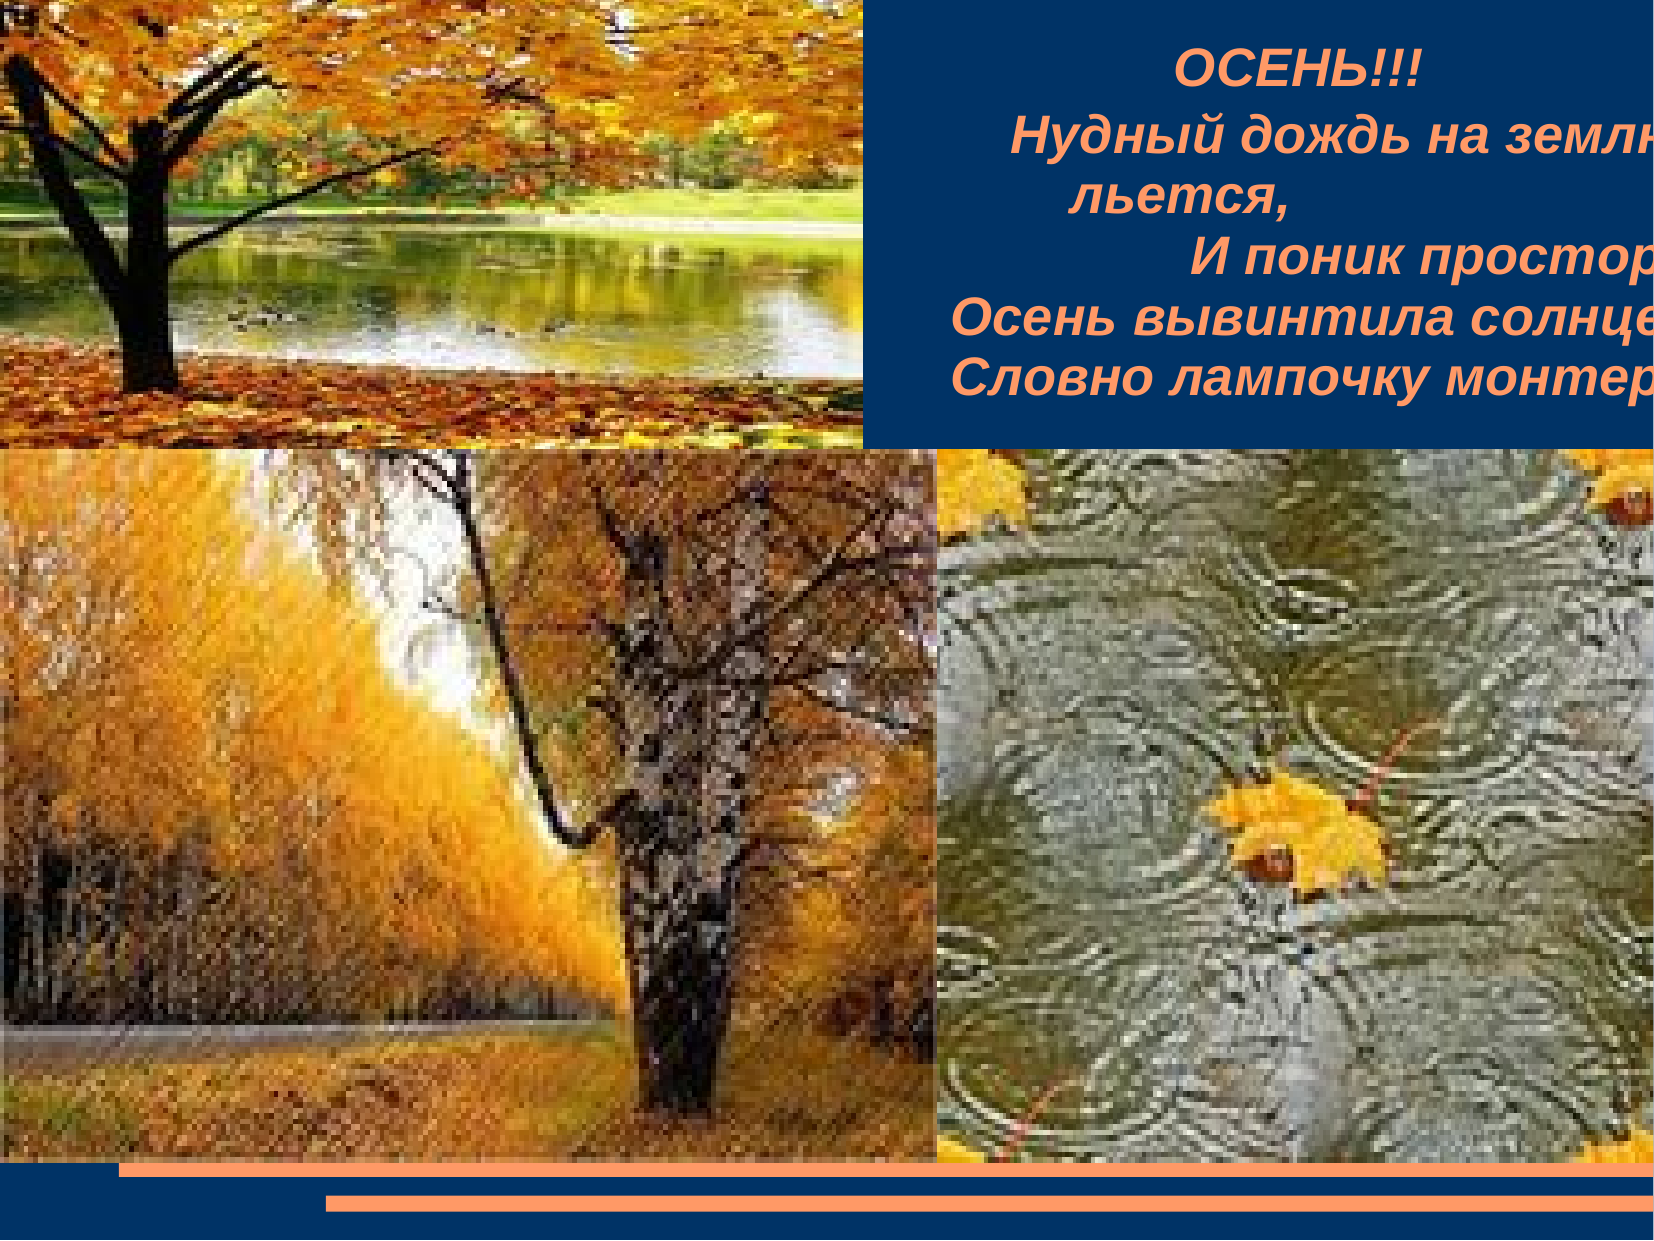

# ОСЕНЬ!!! Нудный дождь на землю льется, И поник простор. Осень вывинтила солнце, Словно лампочку монтер.